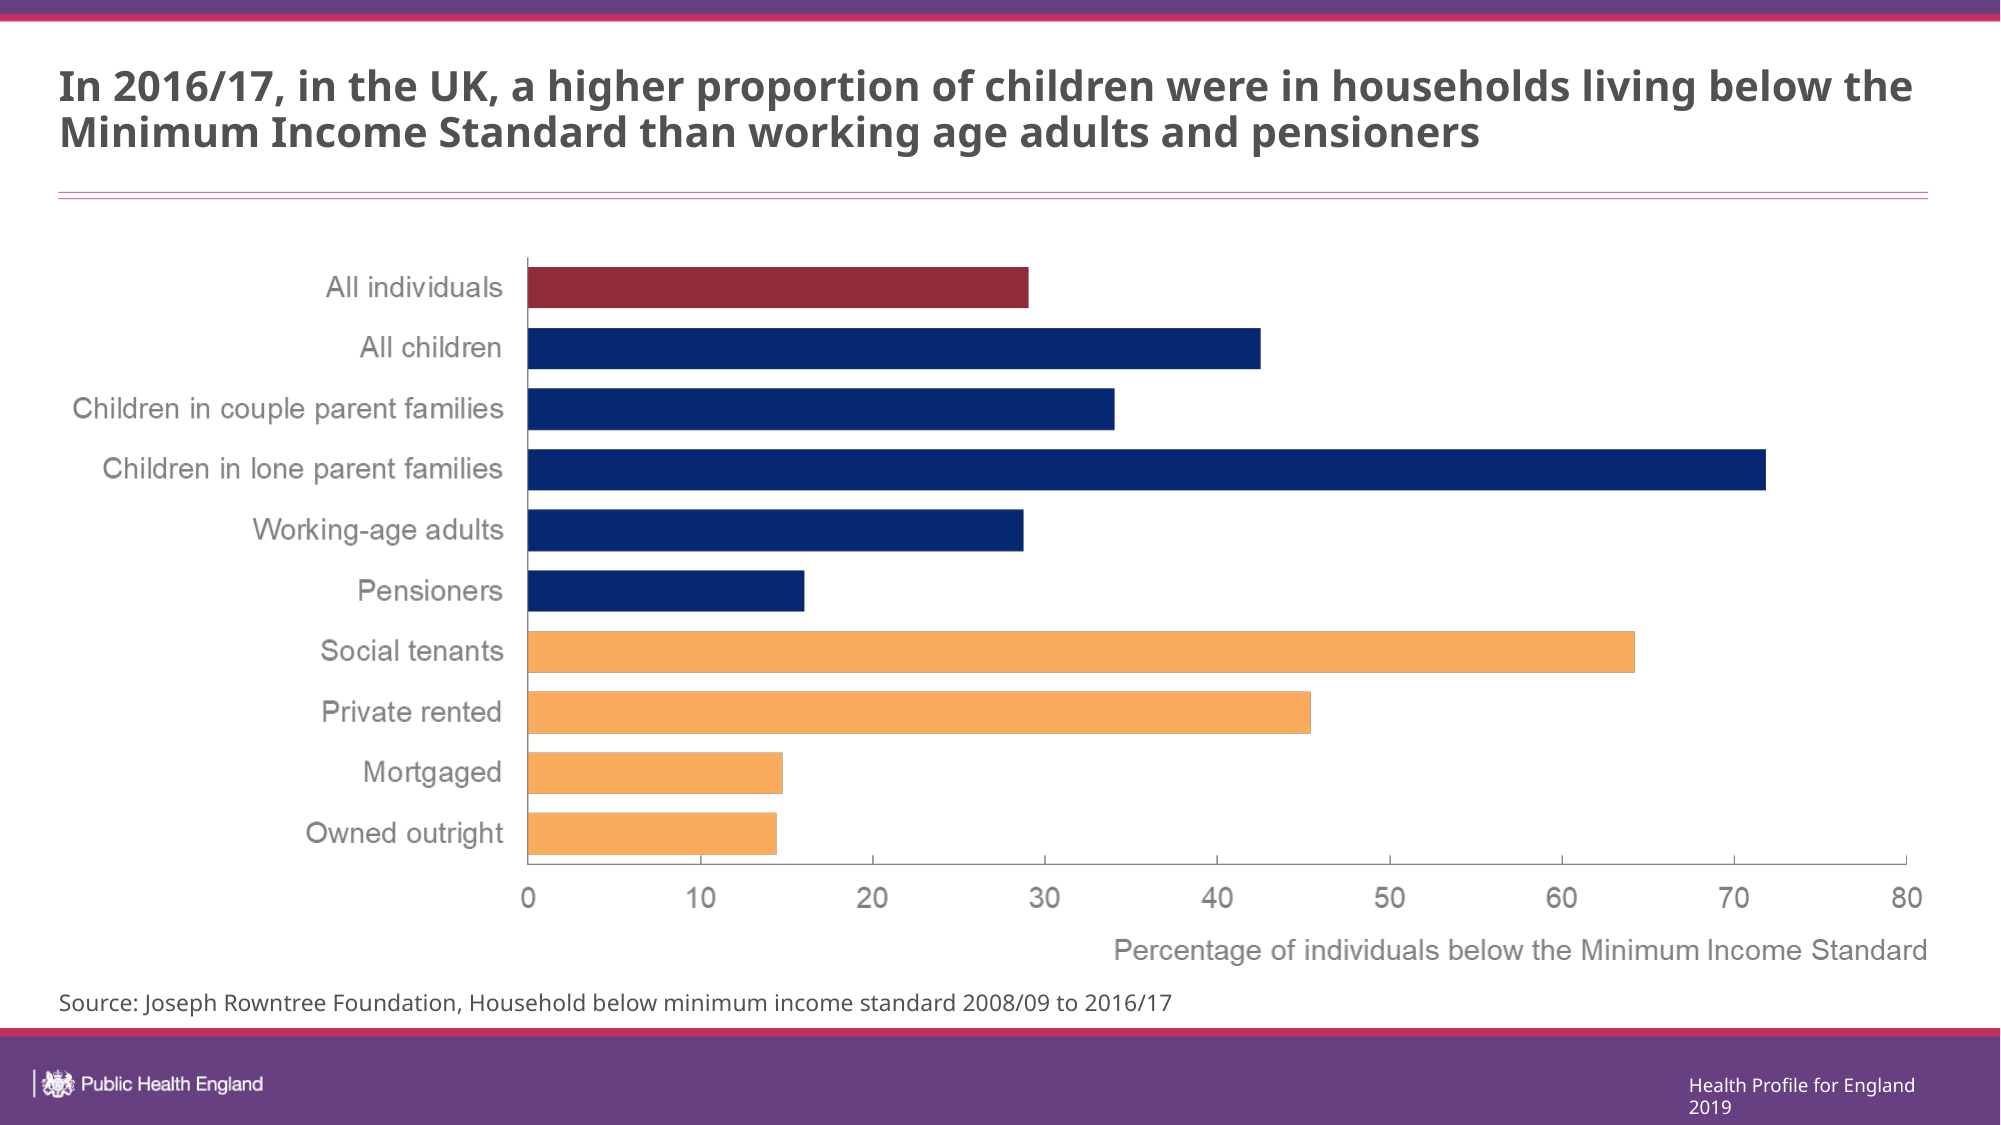

# In 2016/17, in the UK, a higher proportion of children were in households living below the Minimum Income Standard than working age adults and pensioners
Source: Joseph Rowntree Foundation, Household below minimum income standard 2008/09 to 2016/17
Health Profile for England 2019